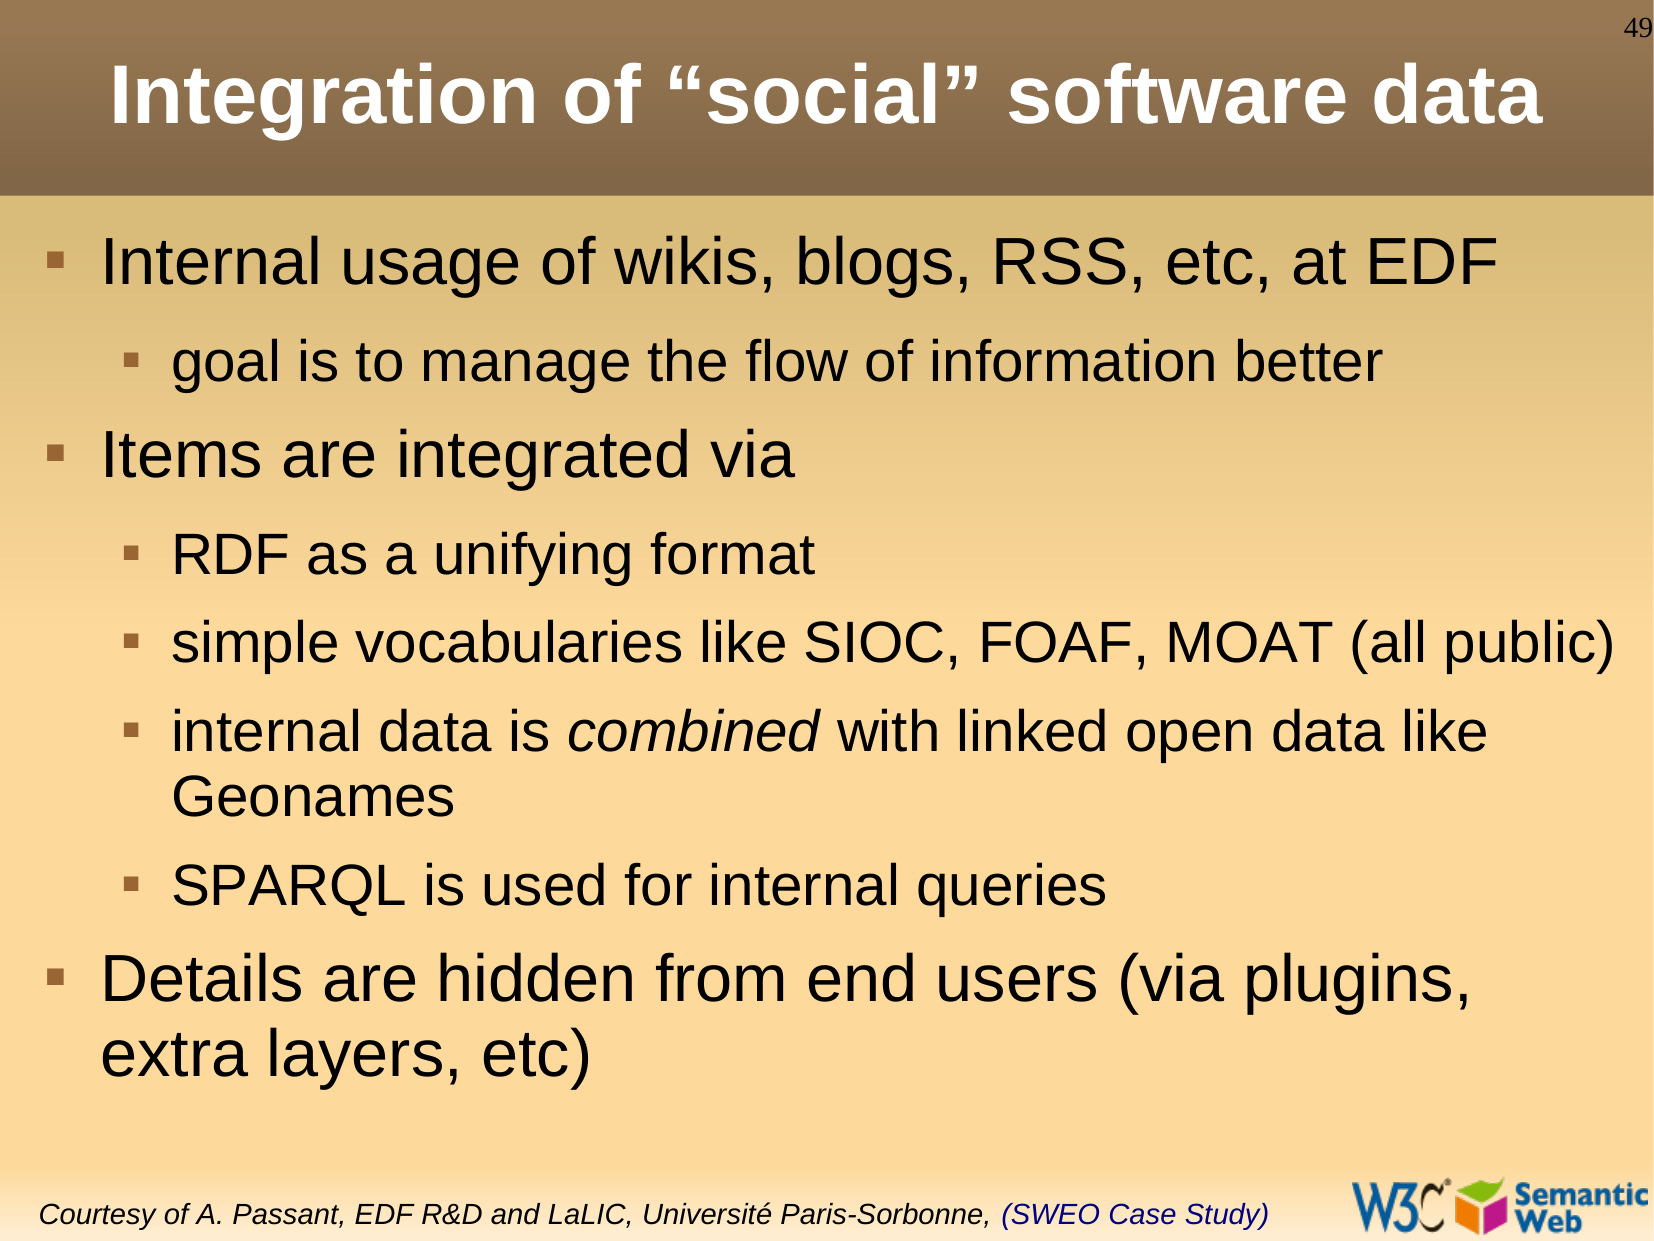

49
# Integration of “social” software data
Internal usage of wikis, blogs, RSS, etc, at EDF
goal is to manage the flow of information better
Items are integrated via
RDF as a unifying format
simple vocabularies like SIOC, FOAF, MOAT (all public)
internal data is combined with linked open data like Geonames
SPARQL is used for internal queries
Details are hidden from end users (via plugins, extra layers, etc)
Courtesy of A. Passant, EDF R&D and LaLIC, Université Paris-Sorbonne, (SWEO Case Study)